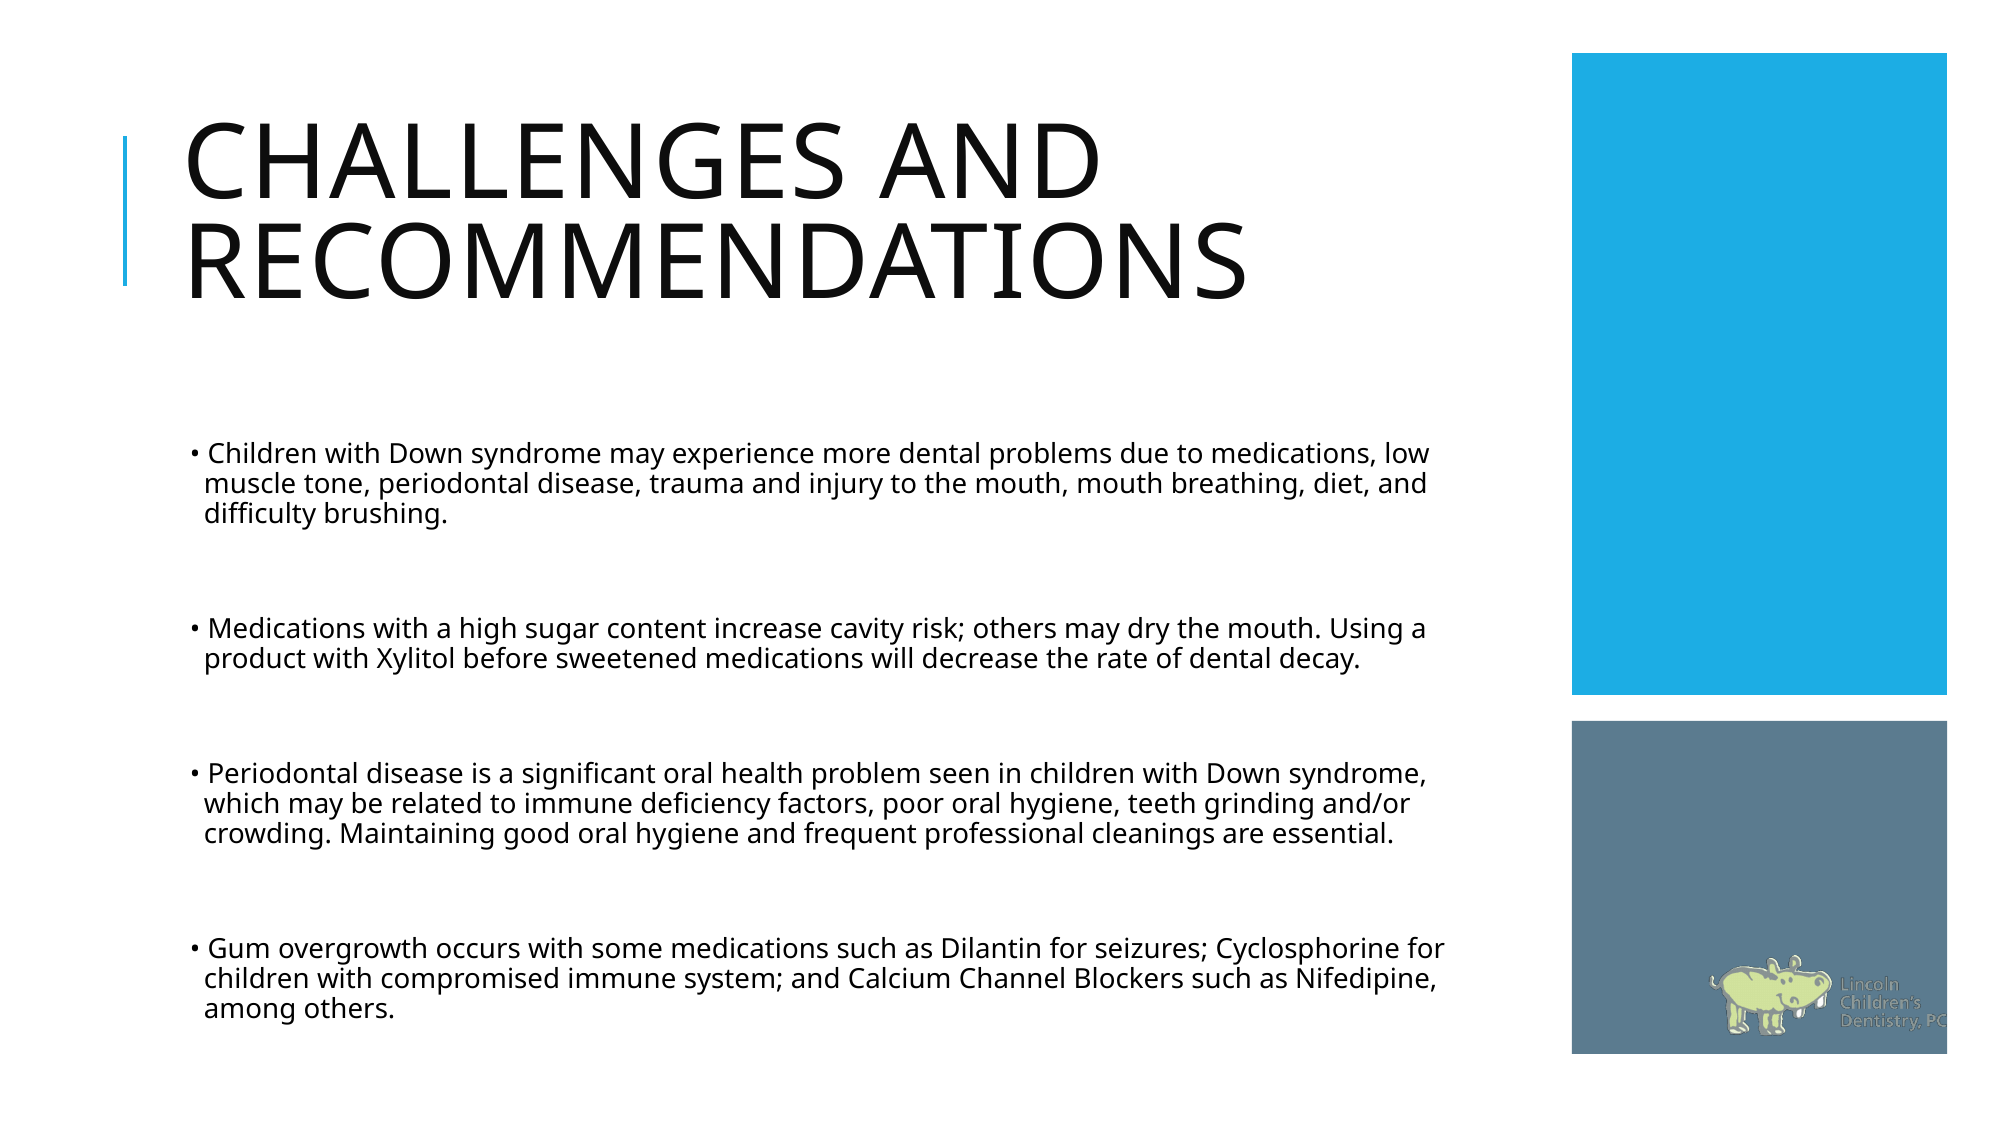

# Challenges and Recommendations
• Children with Down syndrome may experience more dental problems due to medications, low muscle tone, periodontal disease, trauma and injury to the mouth, mouth breathing, diet, and difficulty brushing.
• Medications with a high sugar content increase cavity risk; others may dry the mouth. Using a product with Xylitol before sweetened medications will decrease the rate of dental decay.
• Periodontal disease is a significant oral health problem seen in children with Down syndrome, which may be related to immune deficiency factors, poor oral hygiene, teeth grinding and/or crowding. Maintaining good oral hygiene and frequent professional cleanings are essential.
• Gum overgrowth occurs with some medications such as Dilantin for seizures; Cyclosphorine for children with compromised immune system; and Calcium Channel Blockers such as Nifedipine, among others.